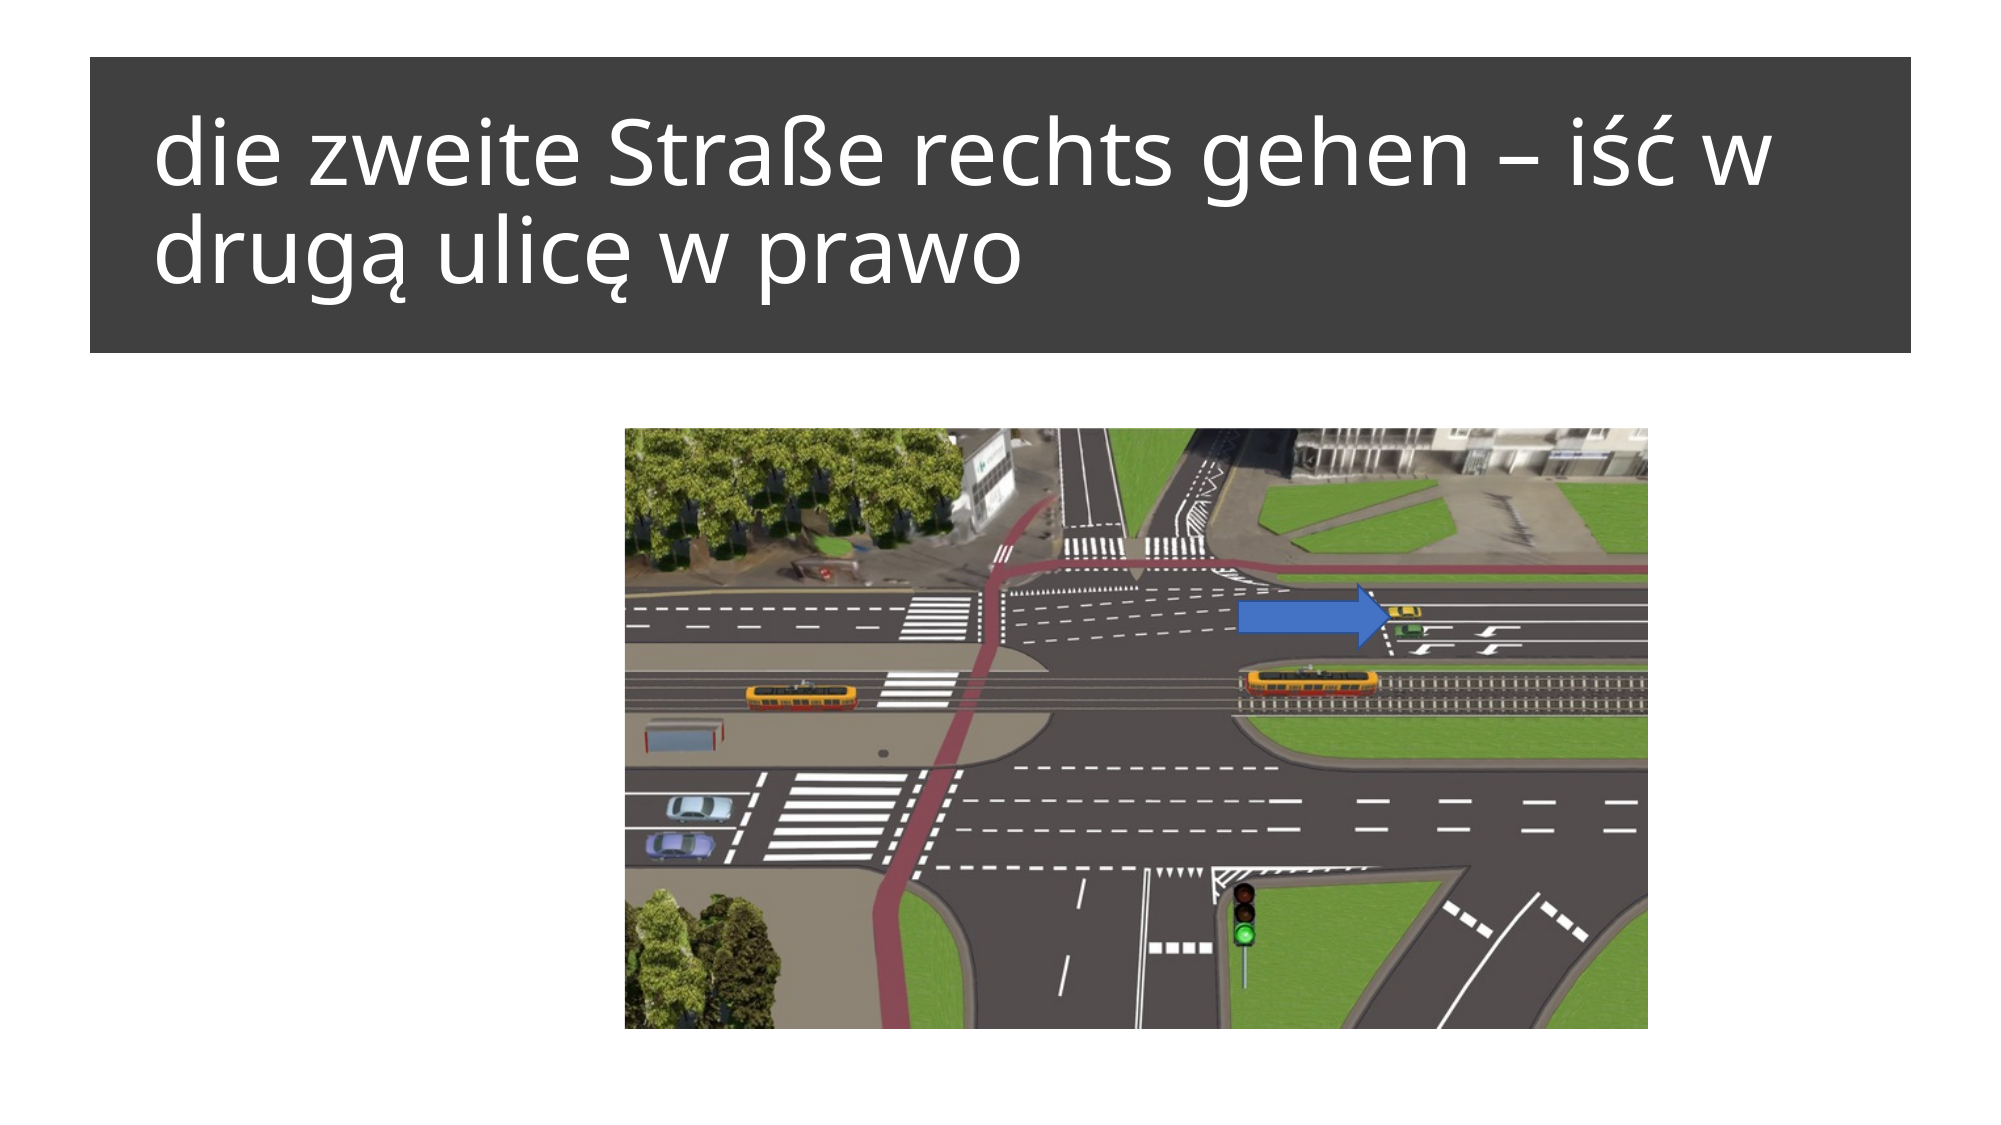

# die zweite Straße rechts gehen – iść w drugą ulicę w prawo